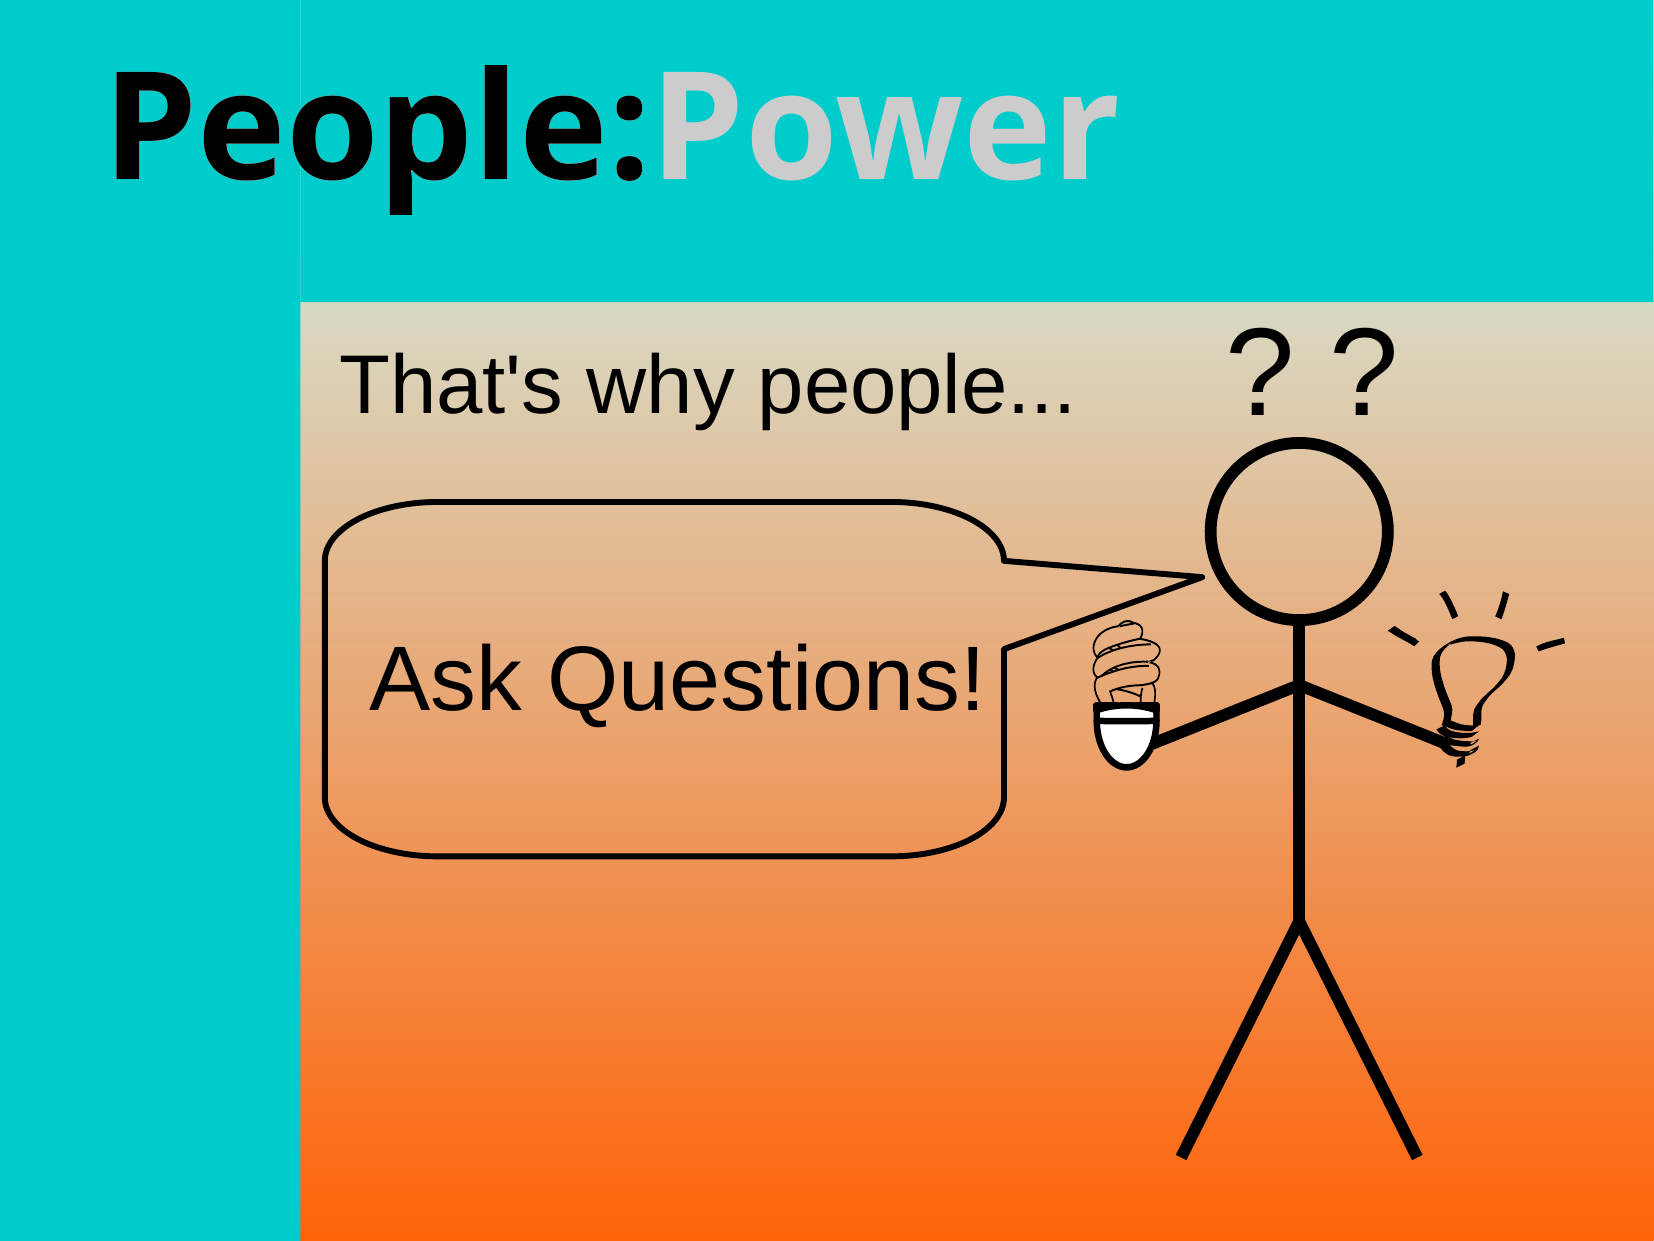

People:
People:
People:Power
? ?
That's why people...
Ask Questions!